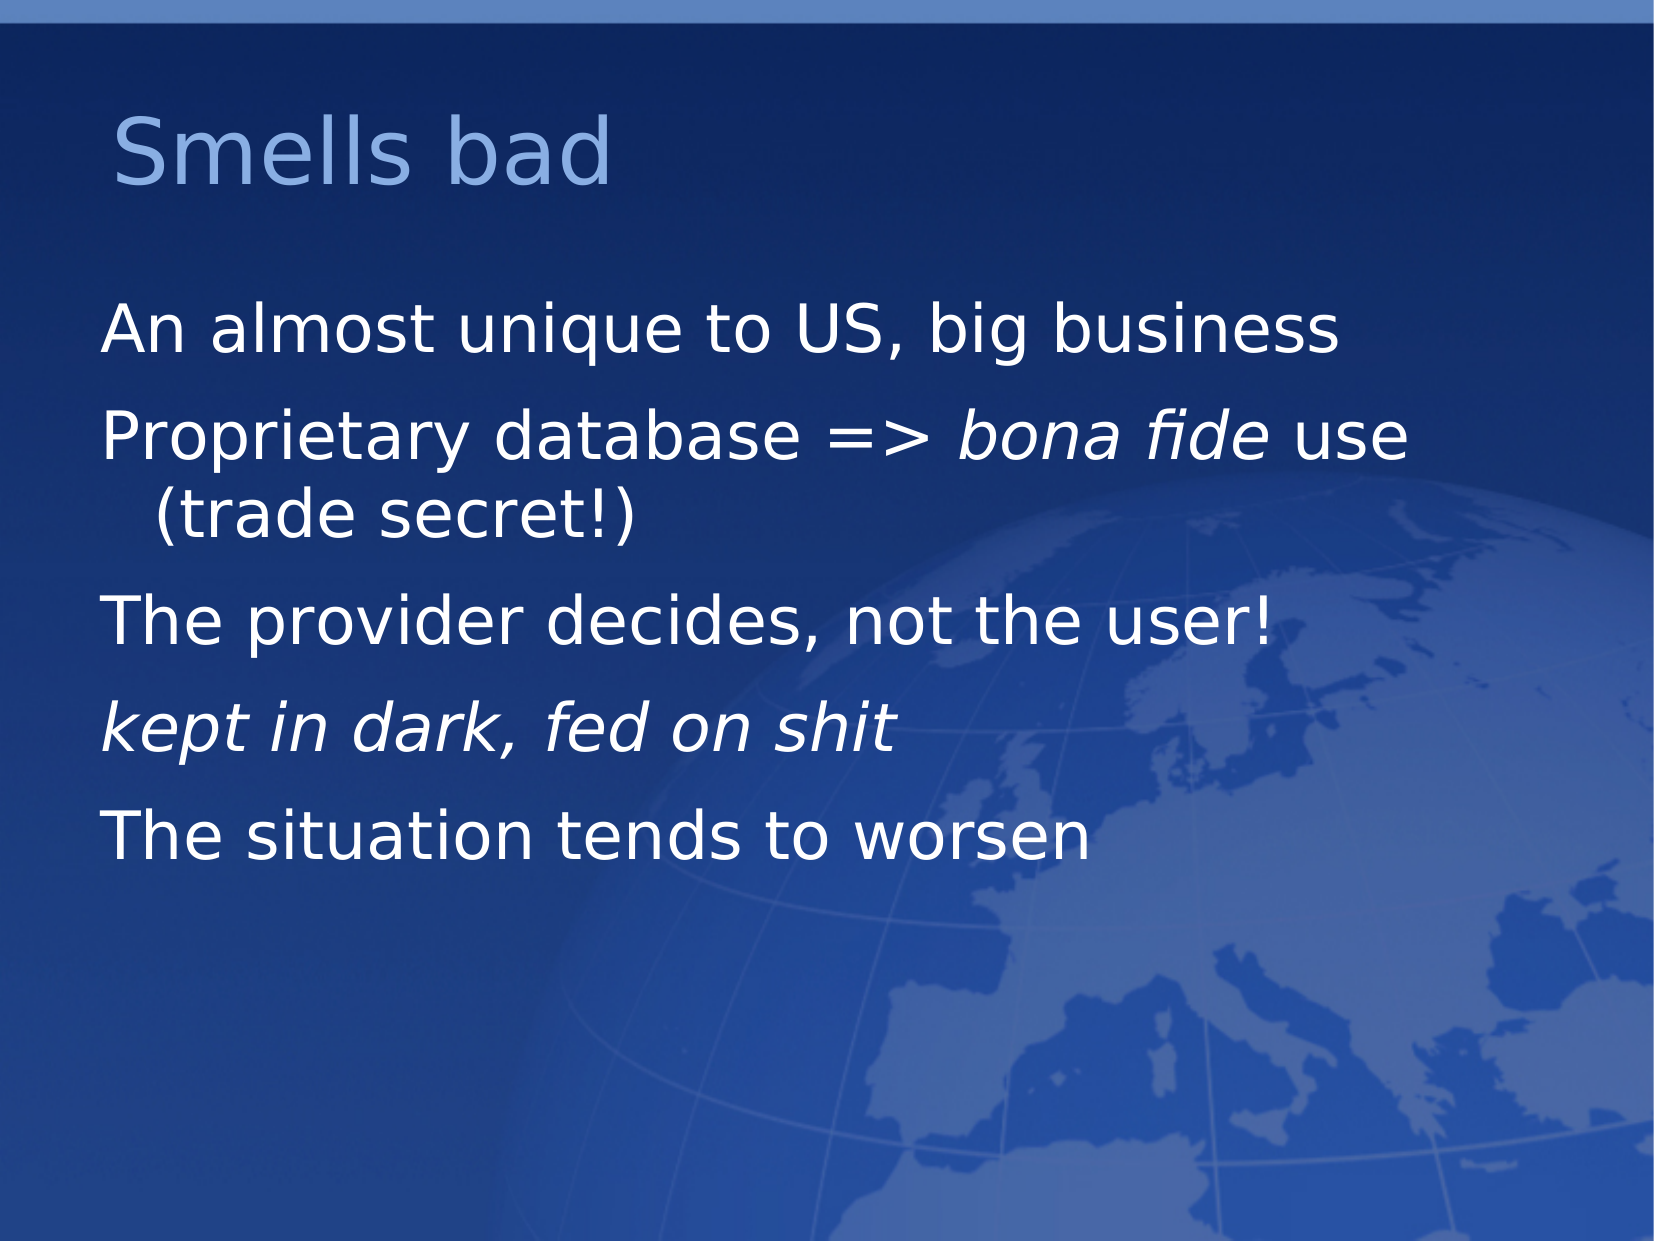

# Smells bad
An almost unique to US, big business
Proprietary database => bona fide use (trade secret!)
The provider decides, not the user!
kept in dark, fed on shit
The situation tends to worsen